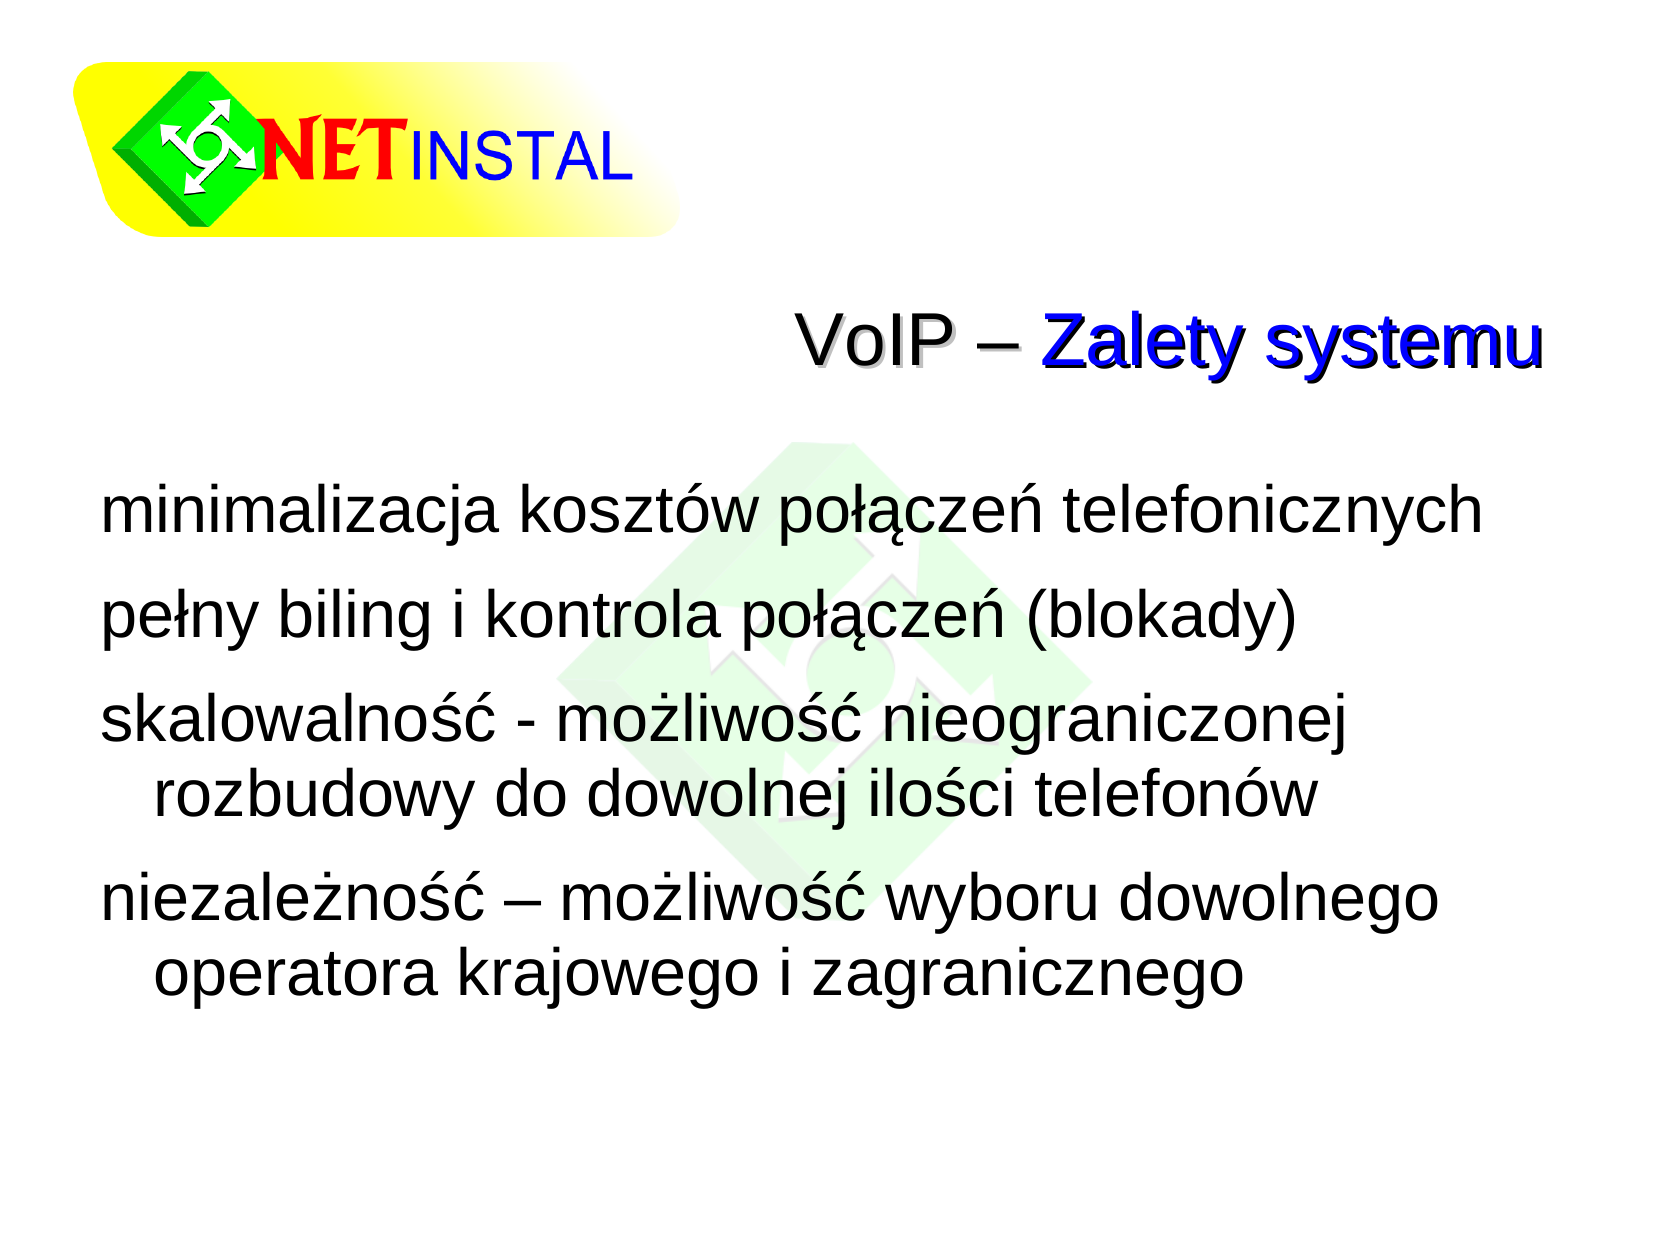

# VoIP – Zalety systemu
minimalizacja kosztów połączeń telefonicznych
pełny biling i kontrola połączeń (blokady)
skalowalność - możliwość nieograniczonej rozbudowy do dowolnej ilości telefonów
niezależność – możliwość wyboru dowolnego operatora krajowego i zagranicznego